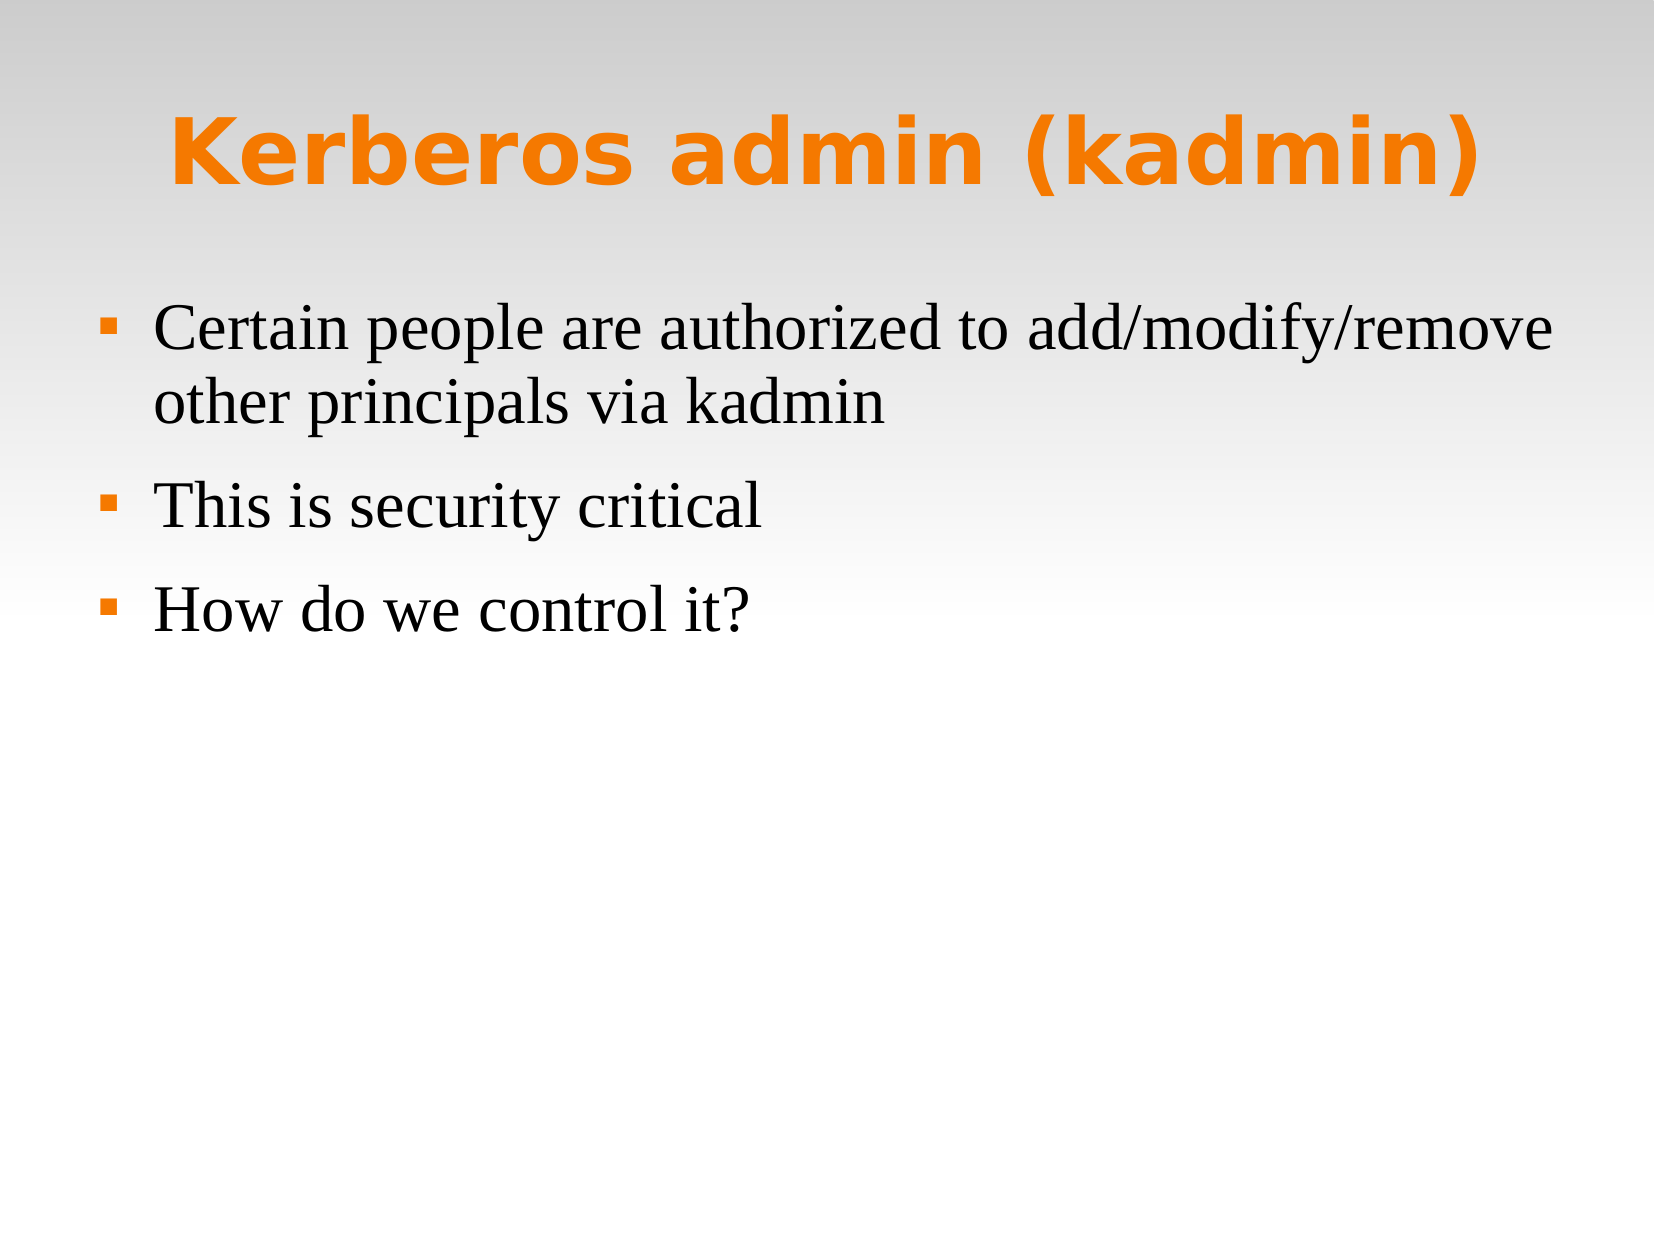

# Kerberos admin (kadmin)
Certain people are authorized to add/modify/remove other principals via kadmin
This is security critical
How do we control it?